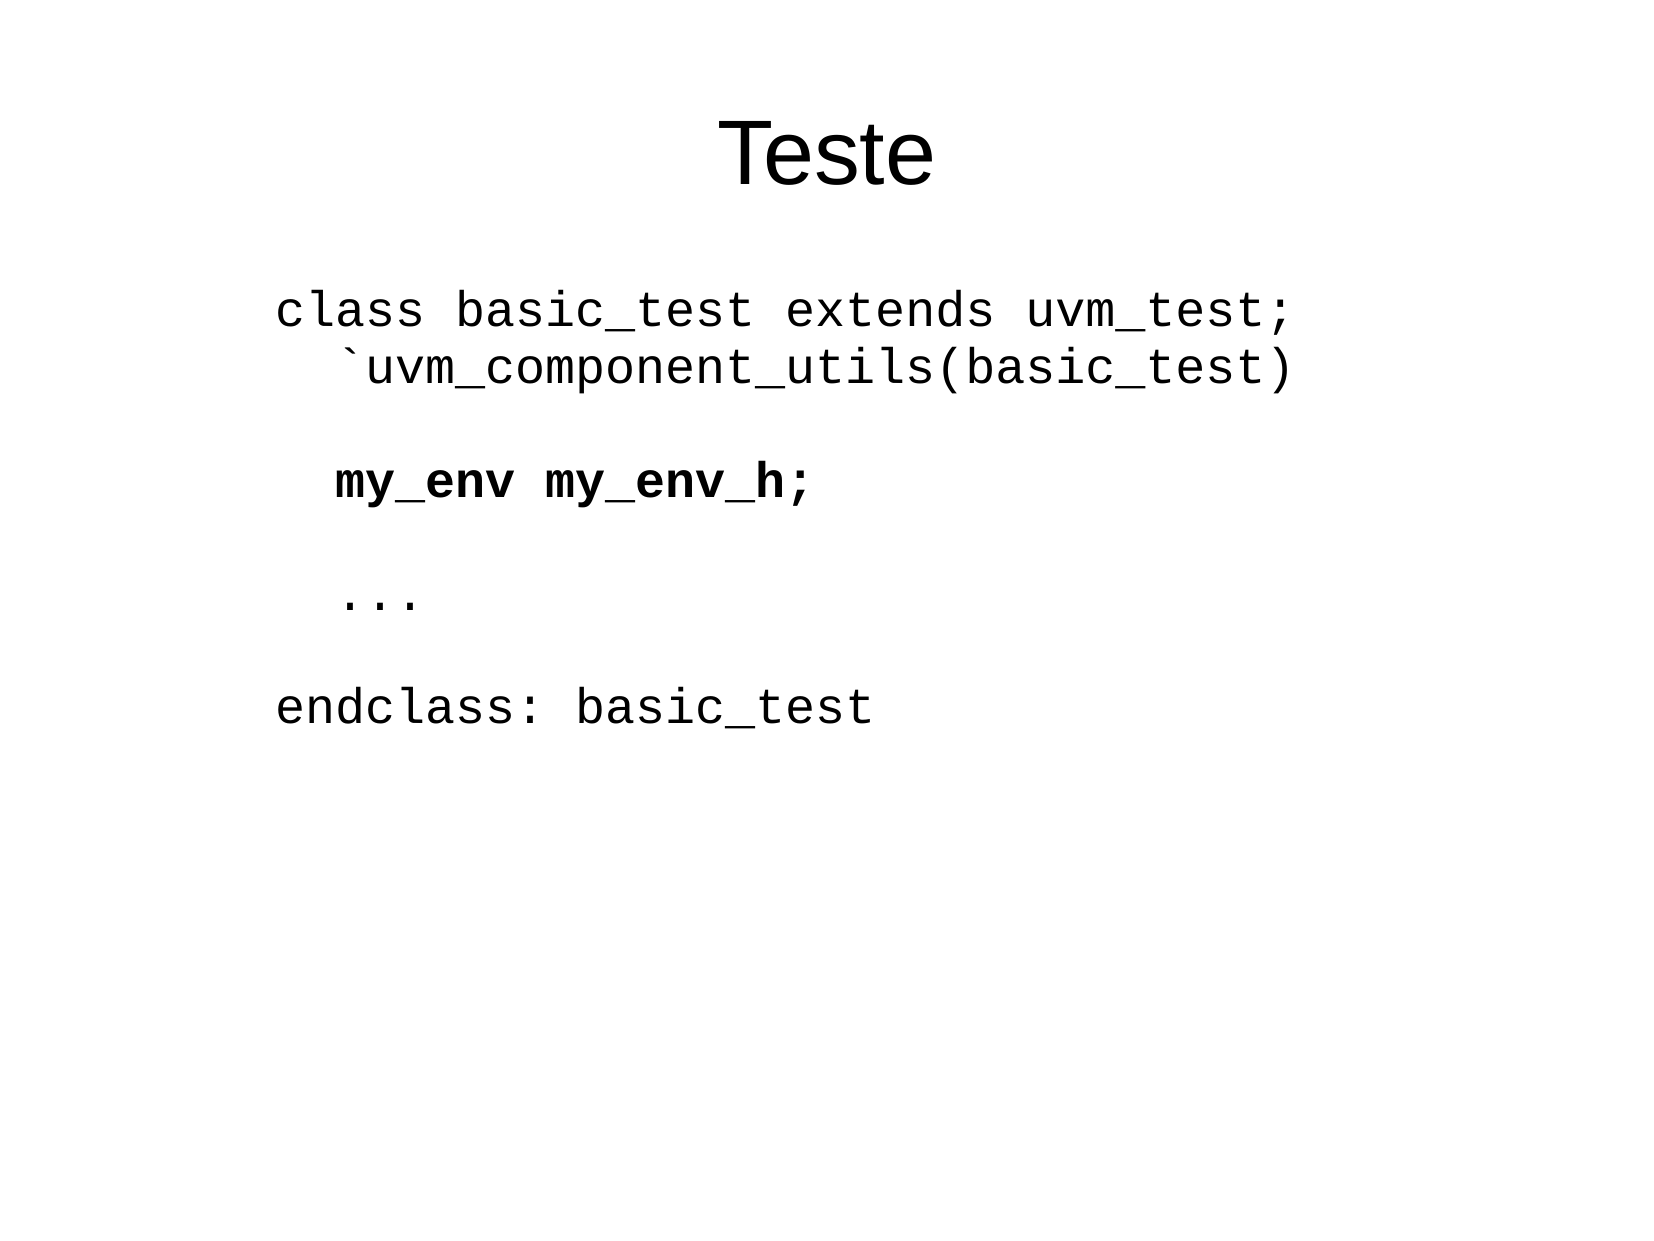

# Teste
class basic_test extends uvm_test;
 `uvm_component_utils(basic_test)
 my_env my_env_h;
 ...
endclass: basic_test